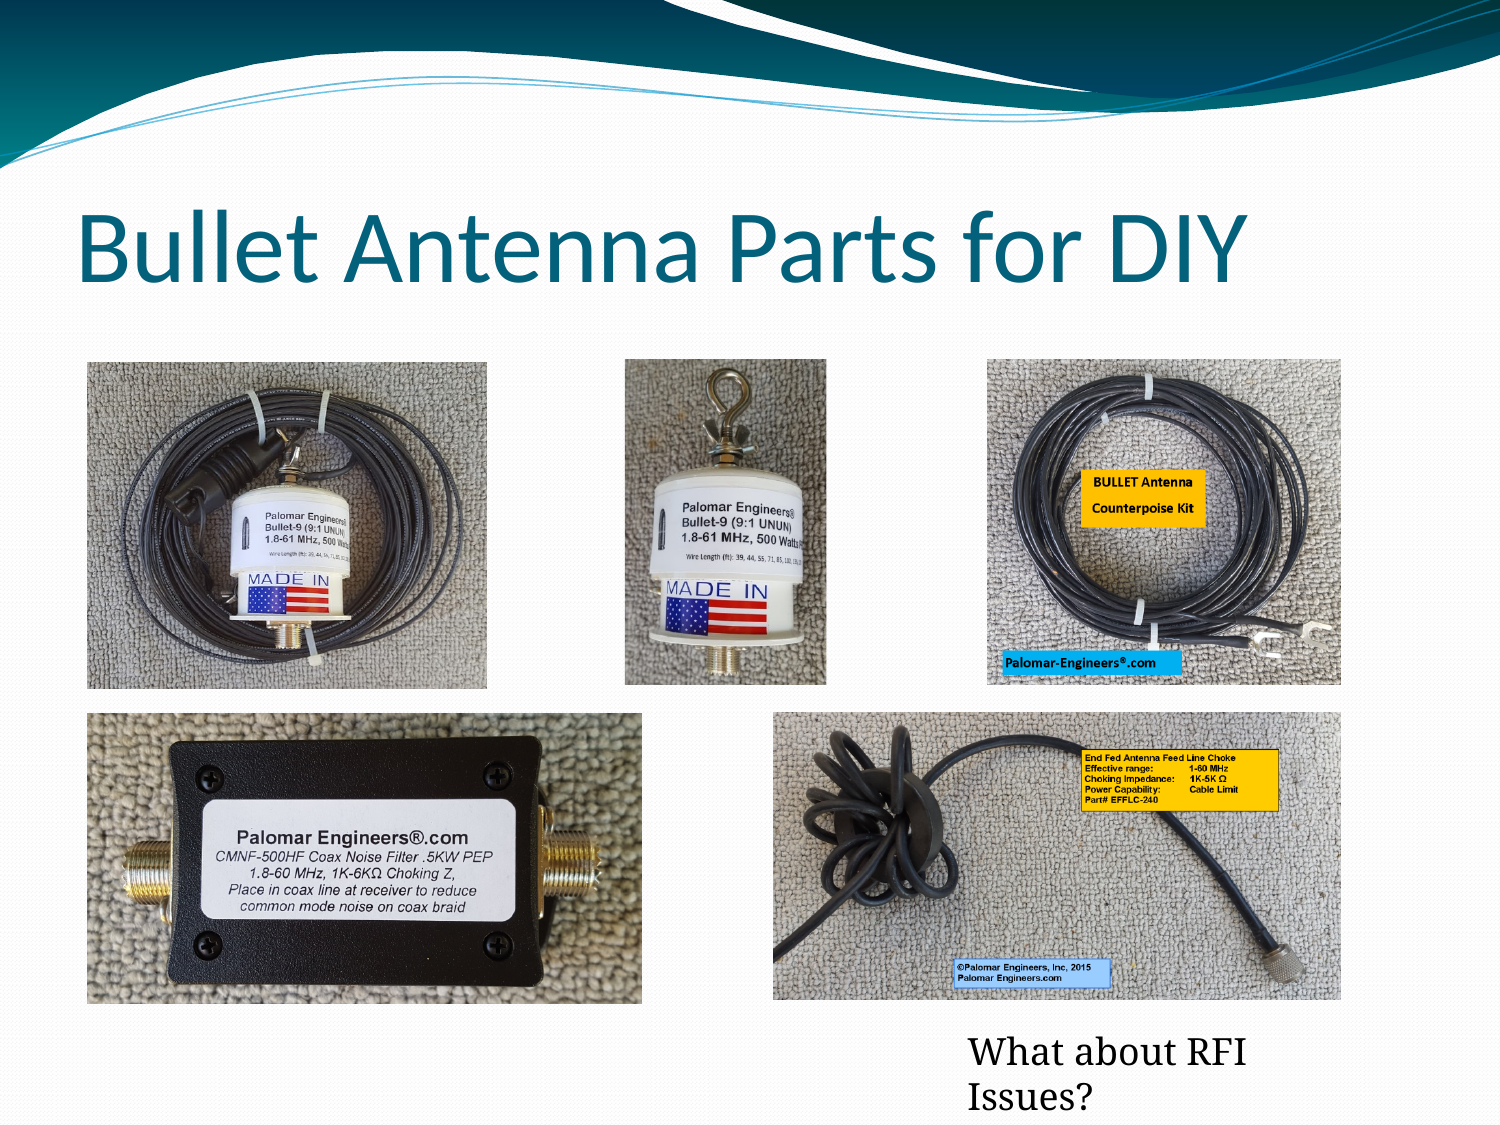

# Bullet Antenna Parts for DIY
What about RFI Issues?